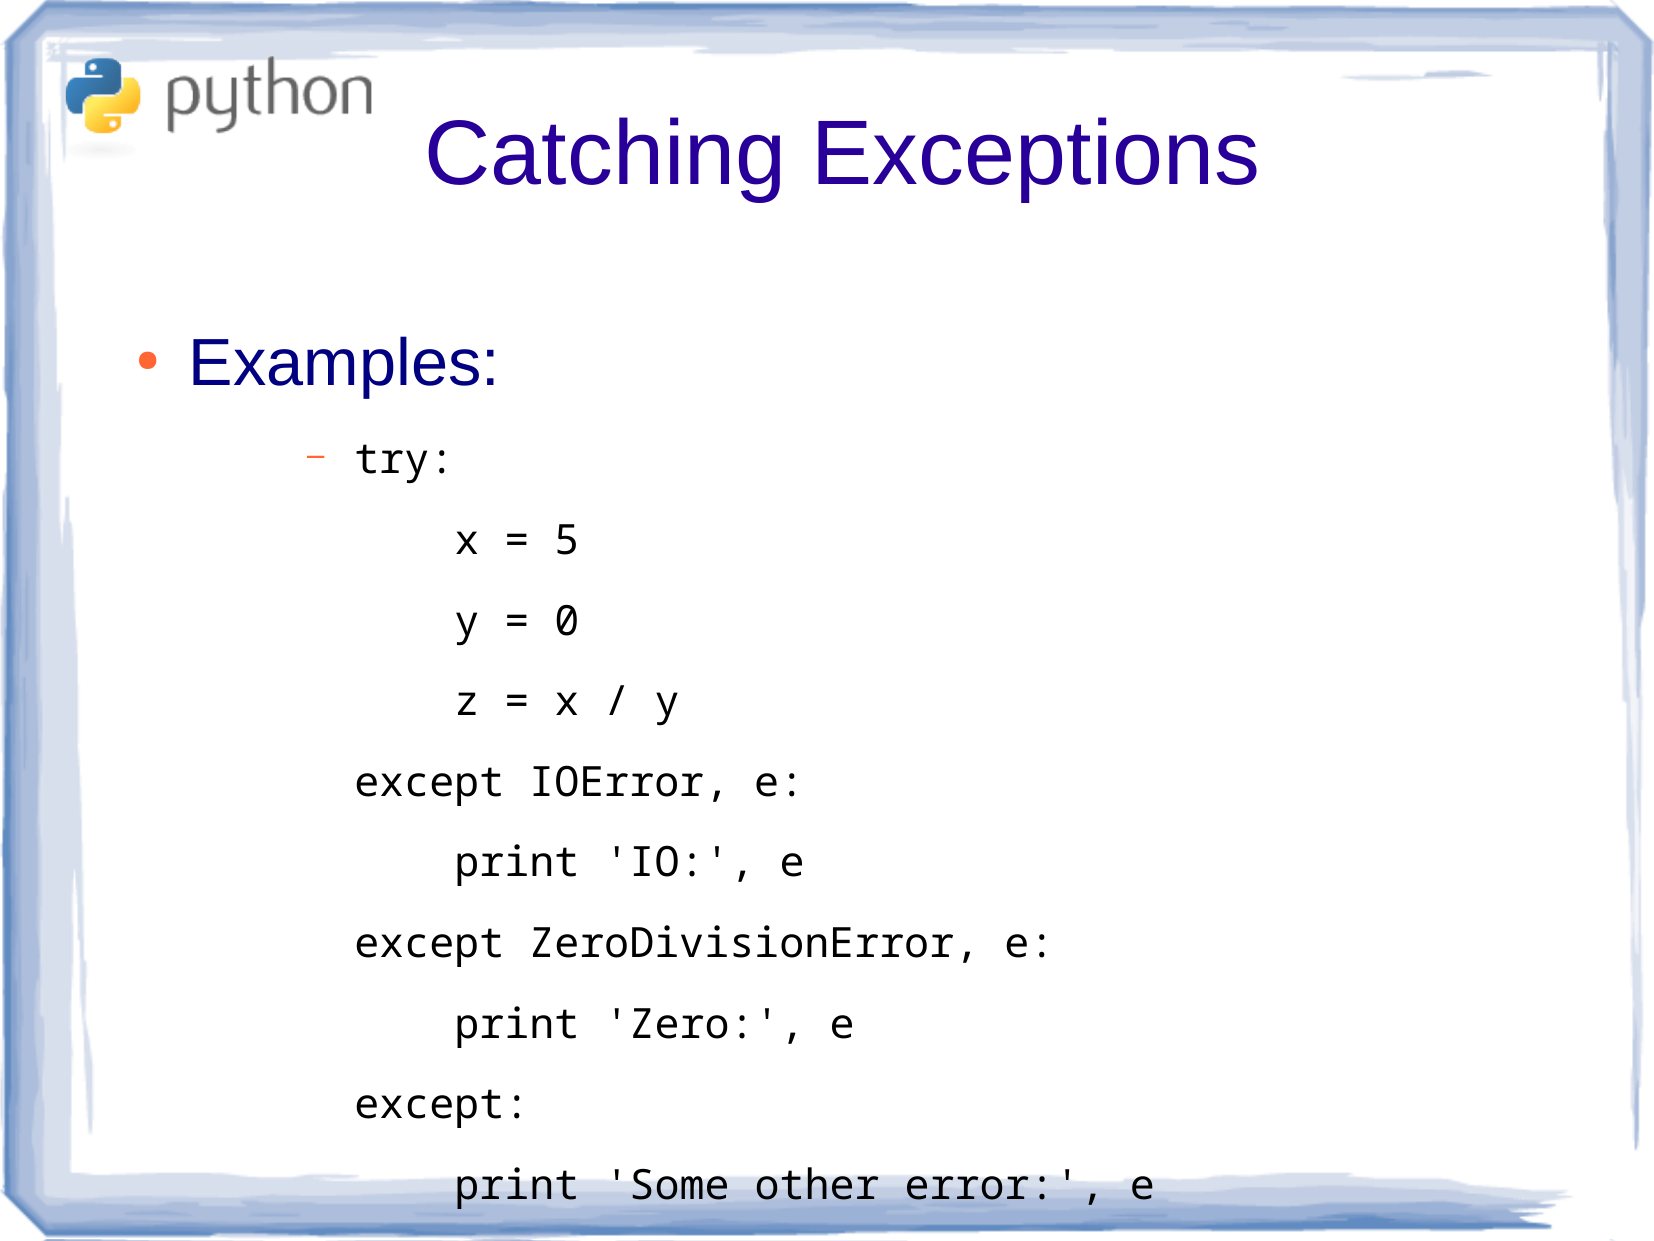

# Catching Exceptions
Examples:
try:
 x = 5
 y = 0
 z = x / y
except IOError, e:
 print 'IO:', e
except ZeroDivisionError, e:
 print 'Zero:', e
except:
 print 'Some other error:', e